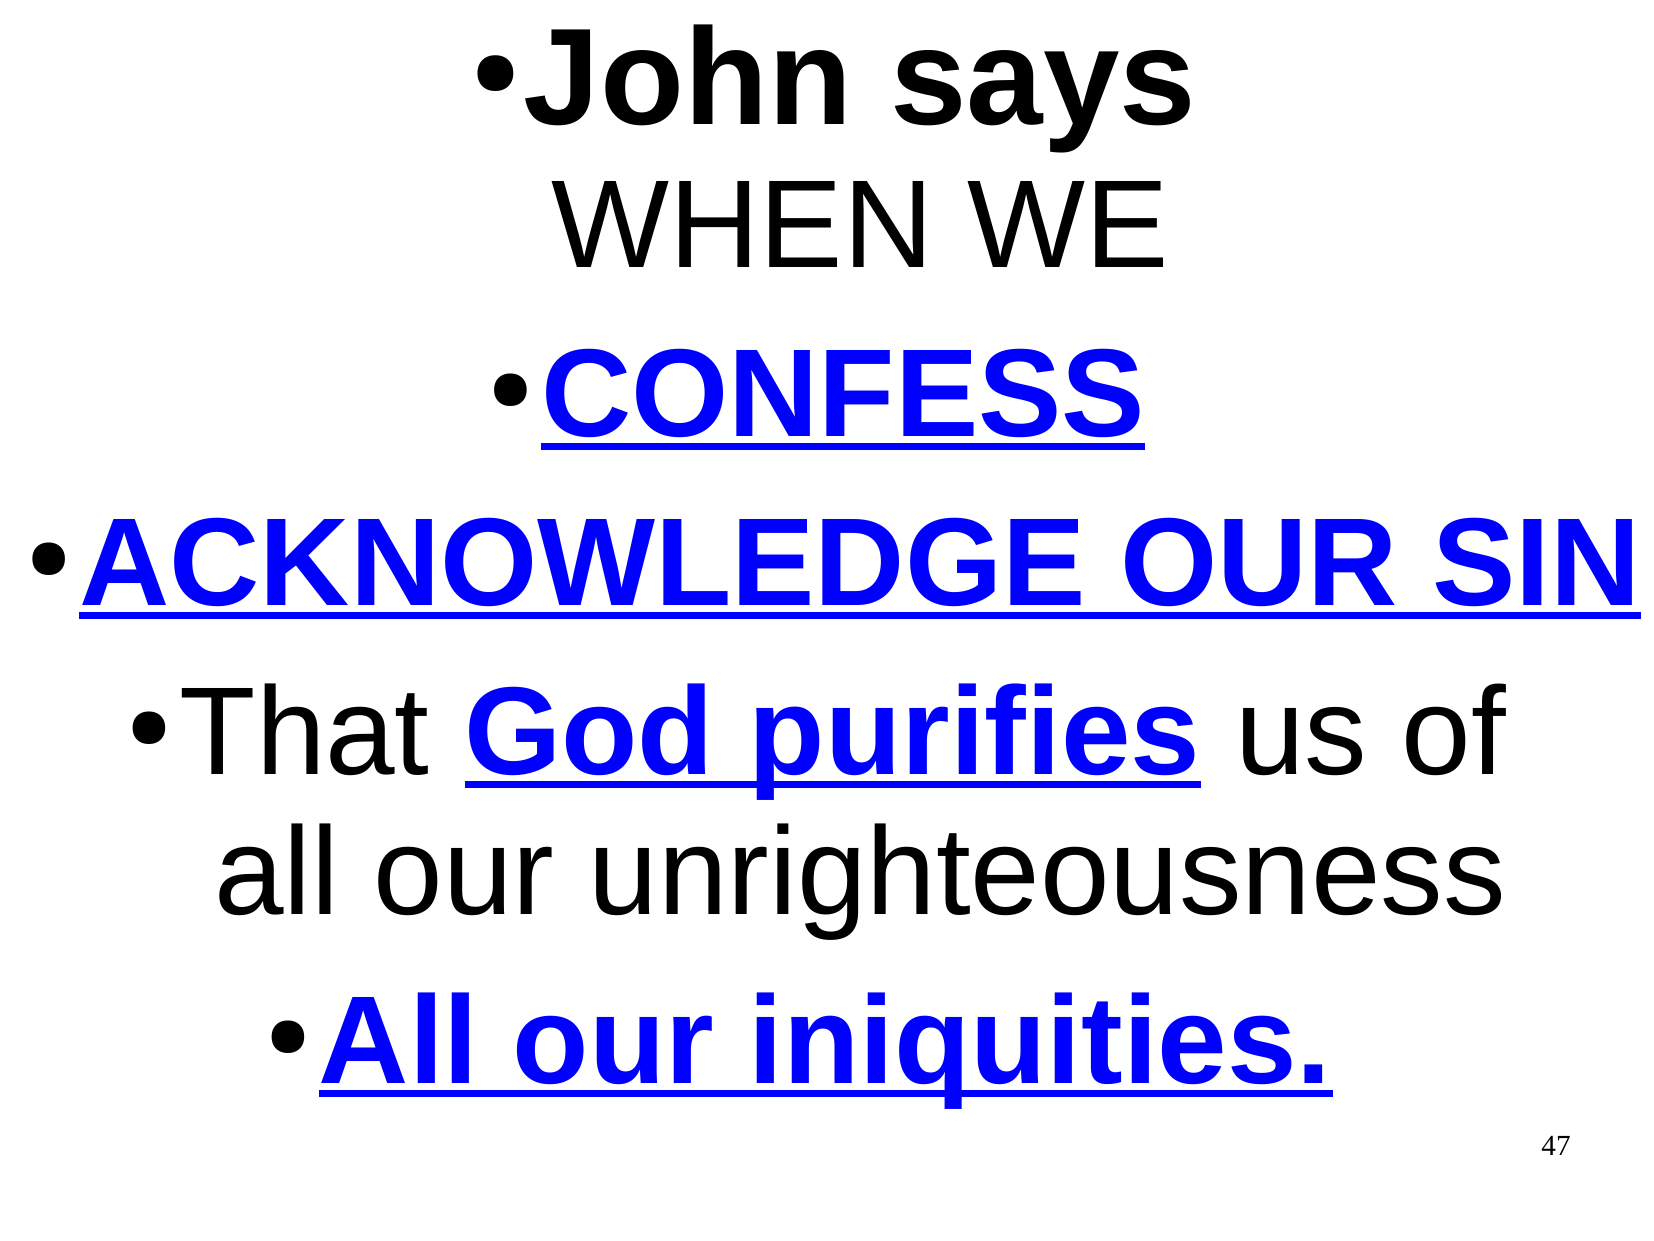

# John says  WHEN WE
CONFESS
ACKNOWLEDGE OUR SIN
That God purifies us of
all our unrighteousness
All our iniquities.
47